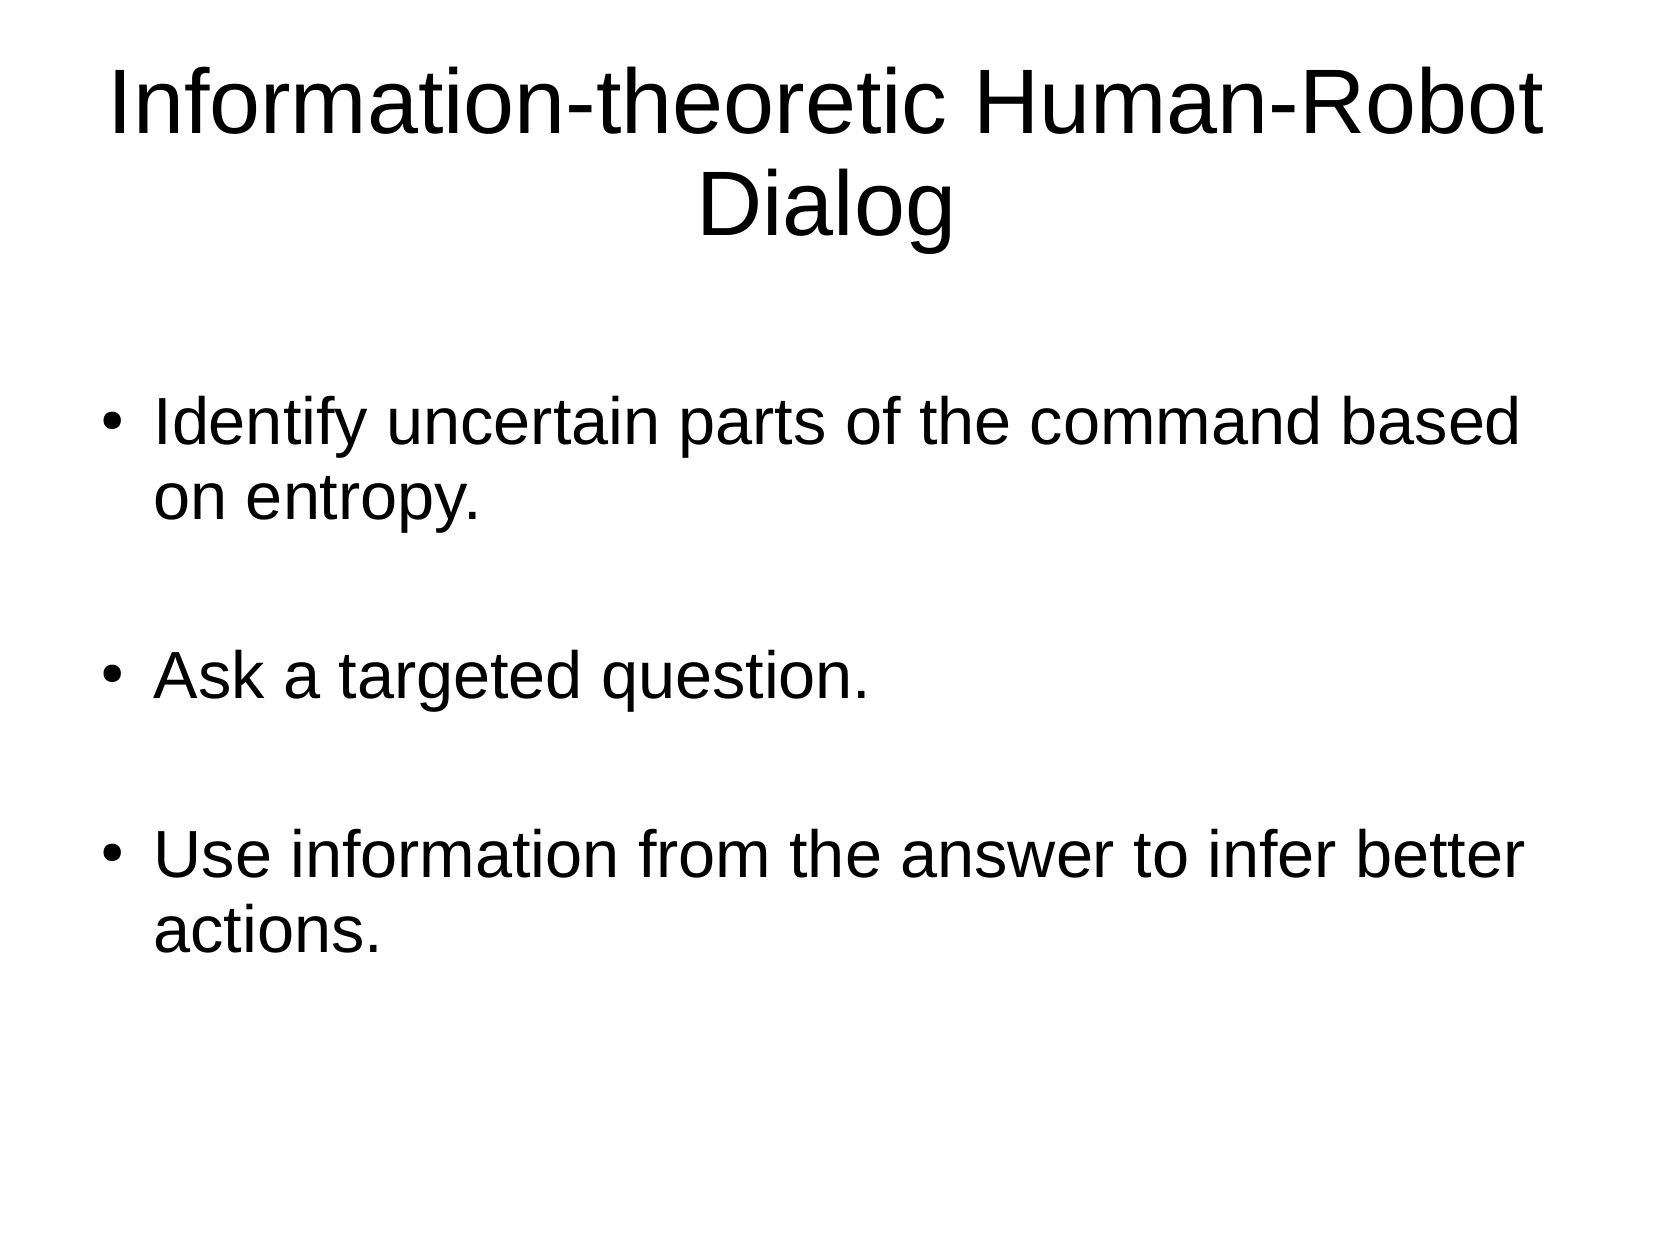

# Information-theoretic Human-Robot Dialog
Identify uncertain parts of the command based on entropy.
Ask a targeted question.
Use information from the answer to infer better actions.